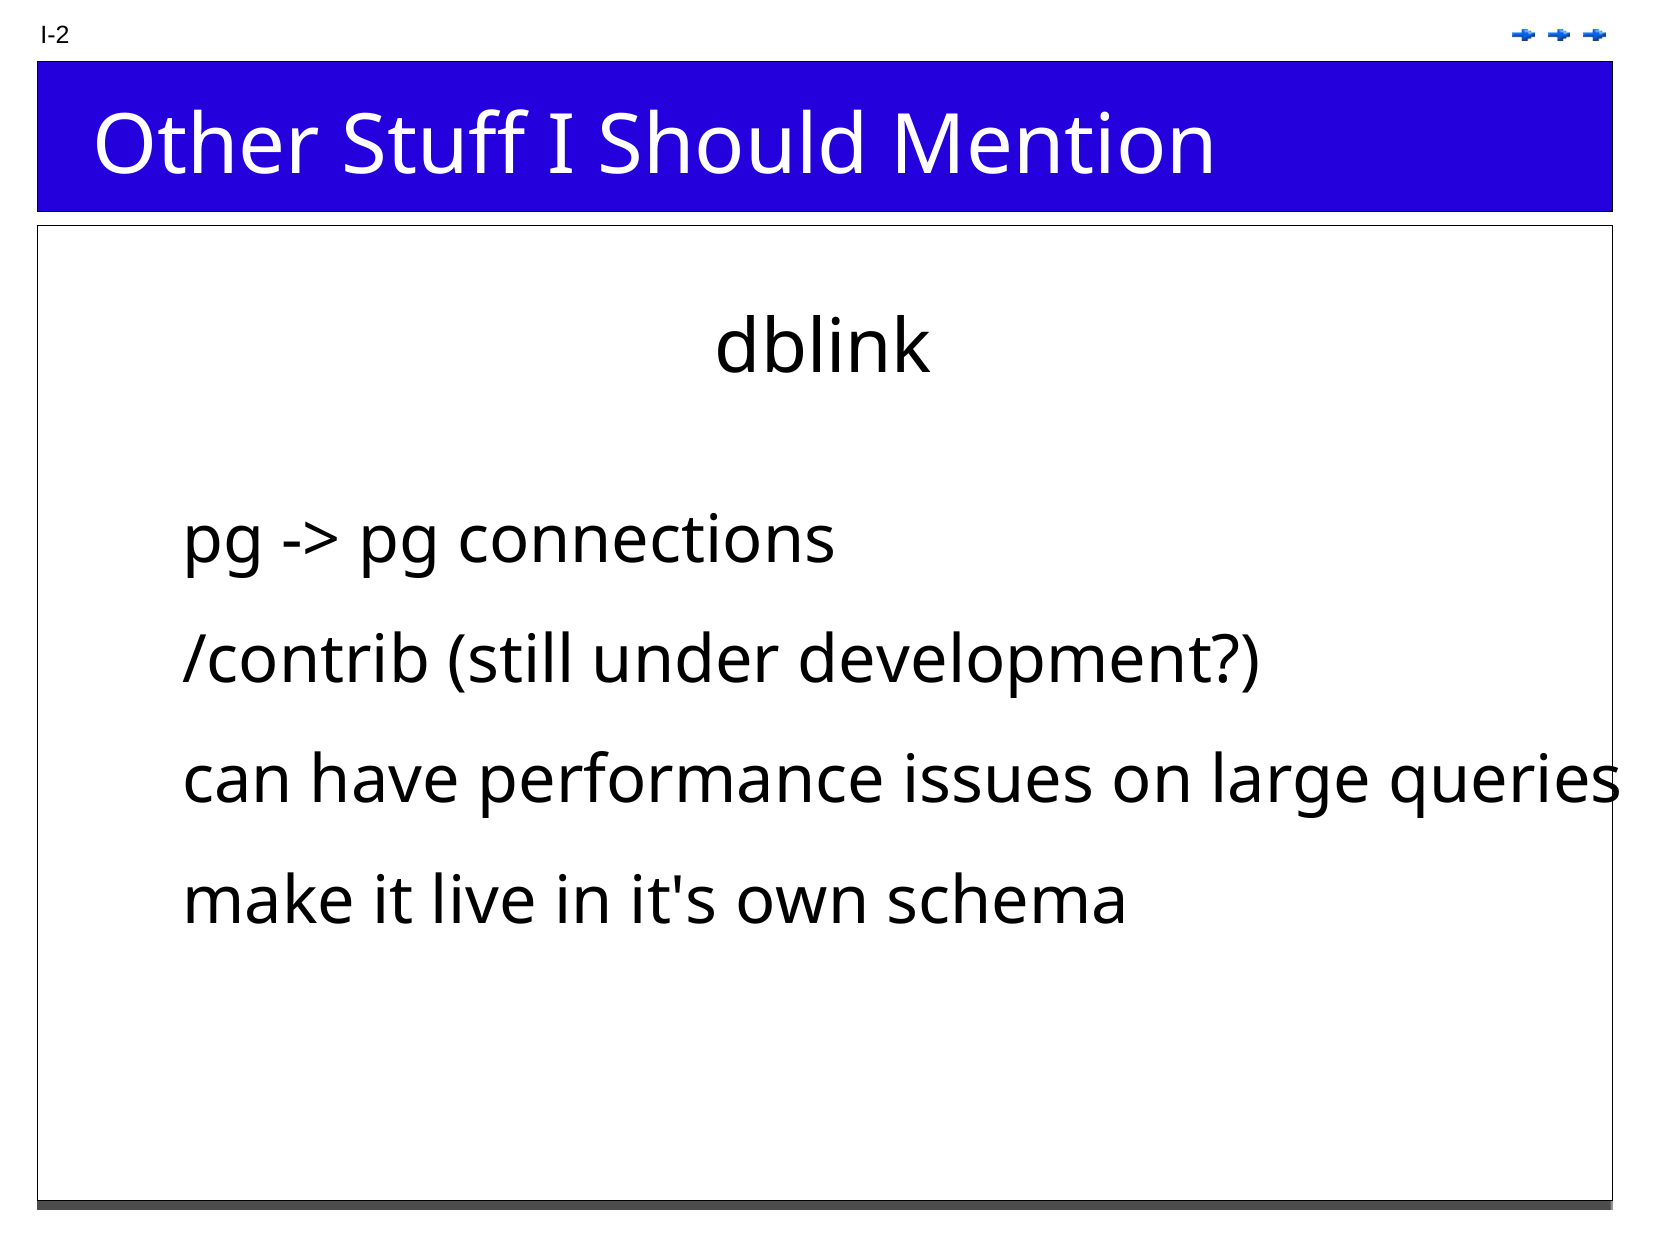

I-2
Other Stuff I Should Mention
dblink
 pg -> pg connections
 /contrib (still under development?)
 can have performance issues on large queries
 make it live in it's own schema